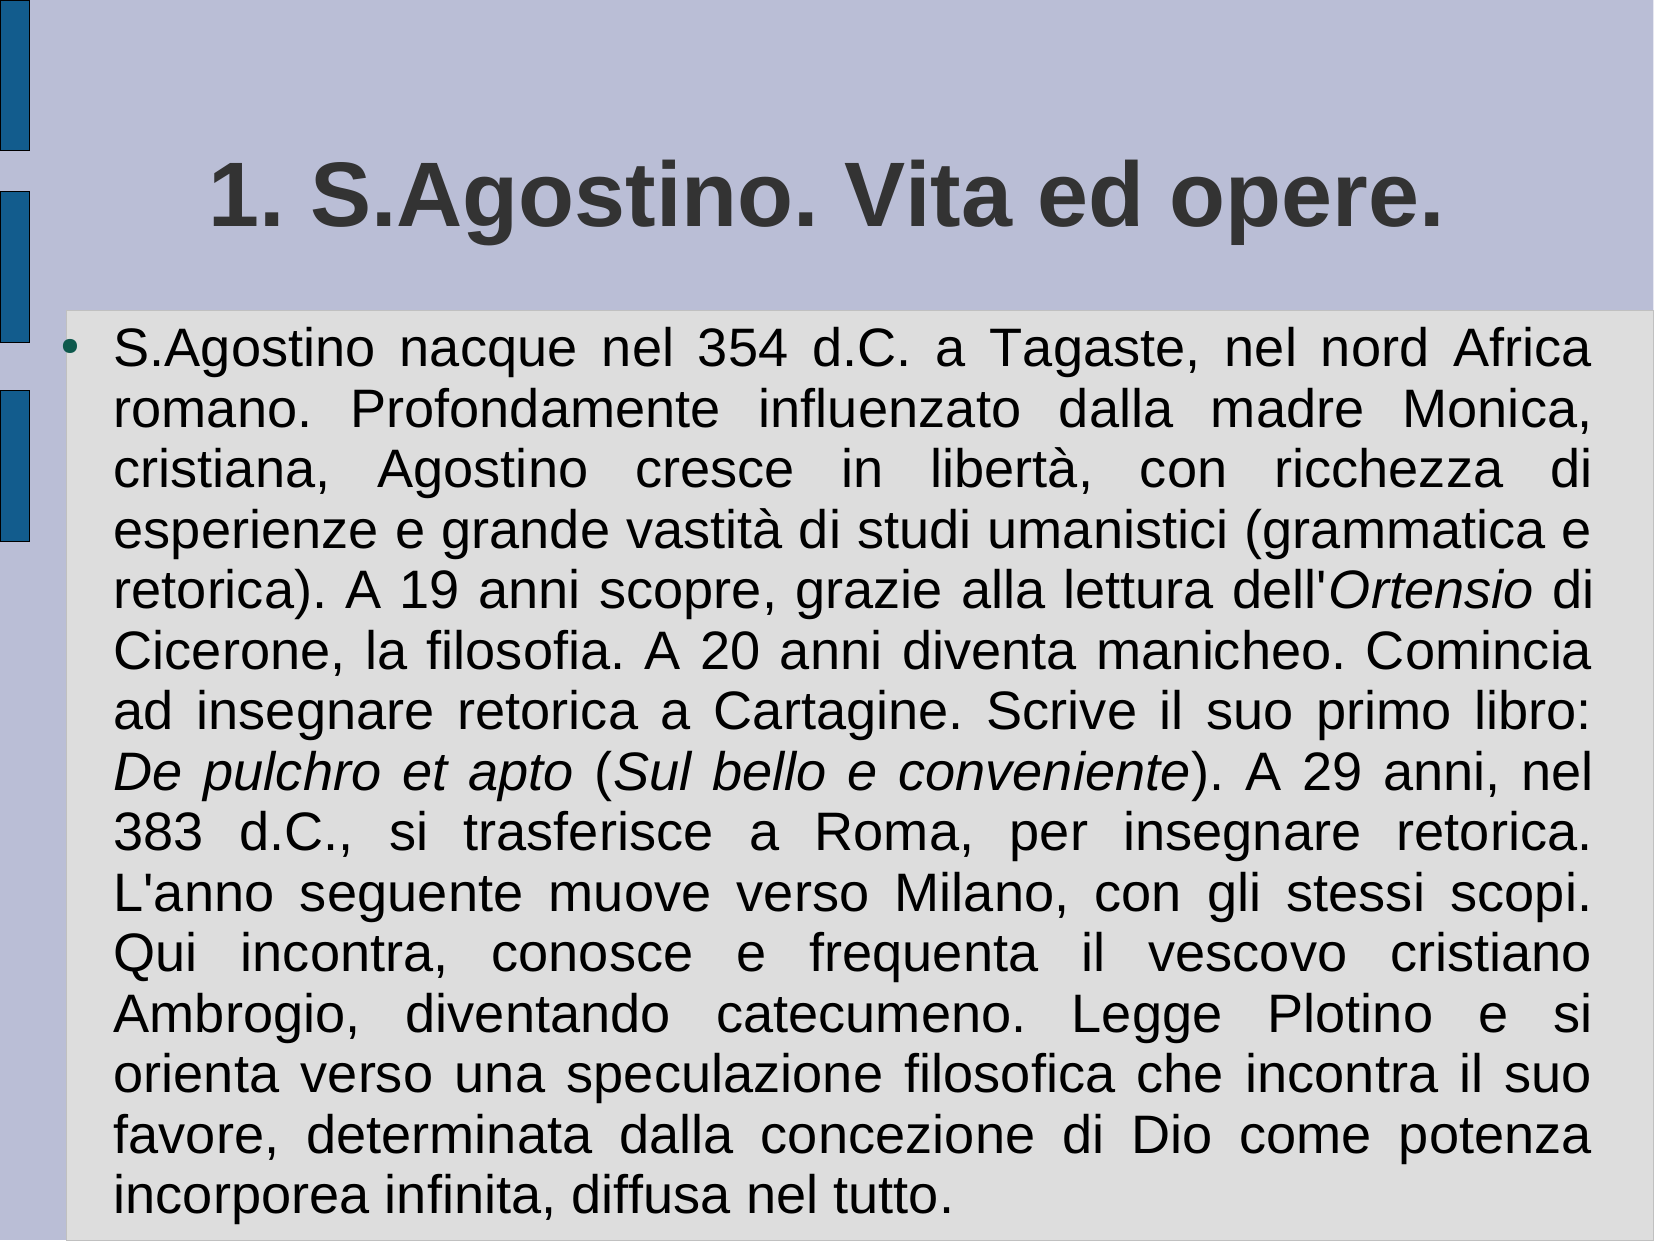

# 1. S.Agostino. Vita ed opere.
S.Agostino nacque nel 354 d.C. a Tagaste, nel nord Africa romano. Profondamente influenzato dalla madre Monica, cristiana, Agostino cresce in libertà, con ricchezza di esperienze e grande vastità di studi umanistici (grammatica e retorica). A 19 anni scopre, grazie alla lettura dell'Ortensio di Cicerone, la filosofia. A 20 anni diventa manicheo. Comincia ad insegnare retorica a Cartagine. Scrive il suo primo libro: De pulchro et apto (Sul bello e conveniente). A 29 anni, nel 383 d.C., si trasferisce a Roma, per insegnare retorica. L'anno seguente muove verso Milano, con gli stessi scopi. Qui incontra, conosce e frequenta il vescovo cristiano Ambrogio, diventando catecumeno. Legge Plotino e si orienta verso una speculazione filosofica che incontra il suo favore, determinata dalla concezione di Dio come potenza incorporea infinita, diffusa nel tutto.